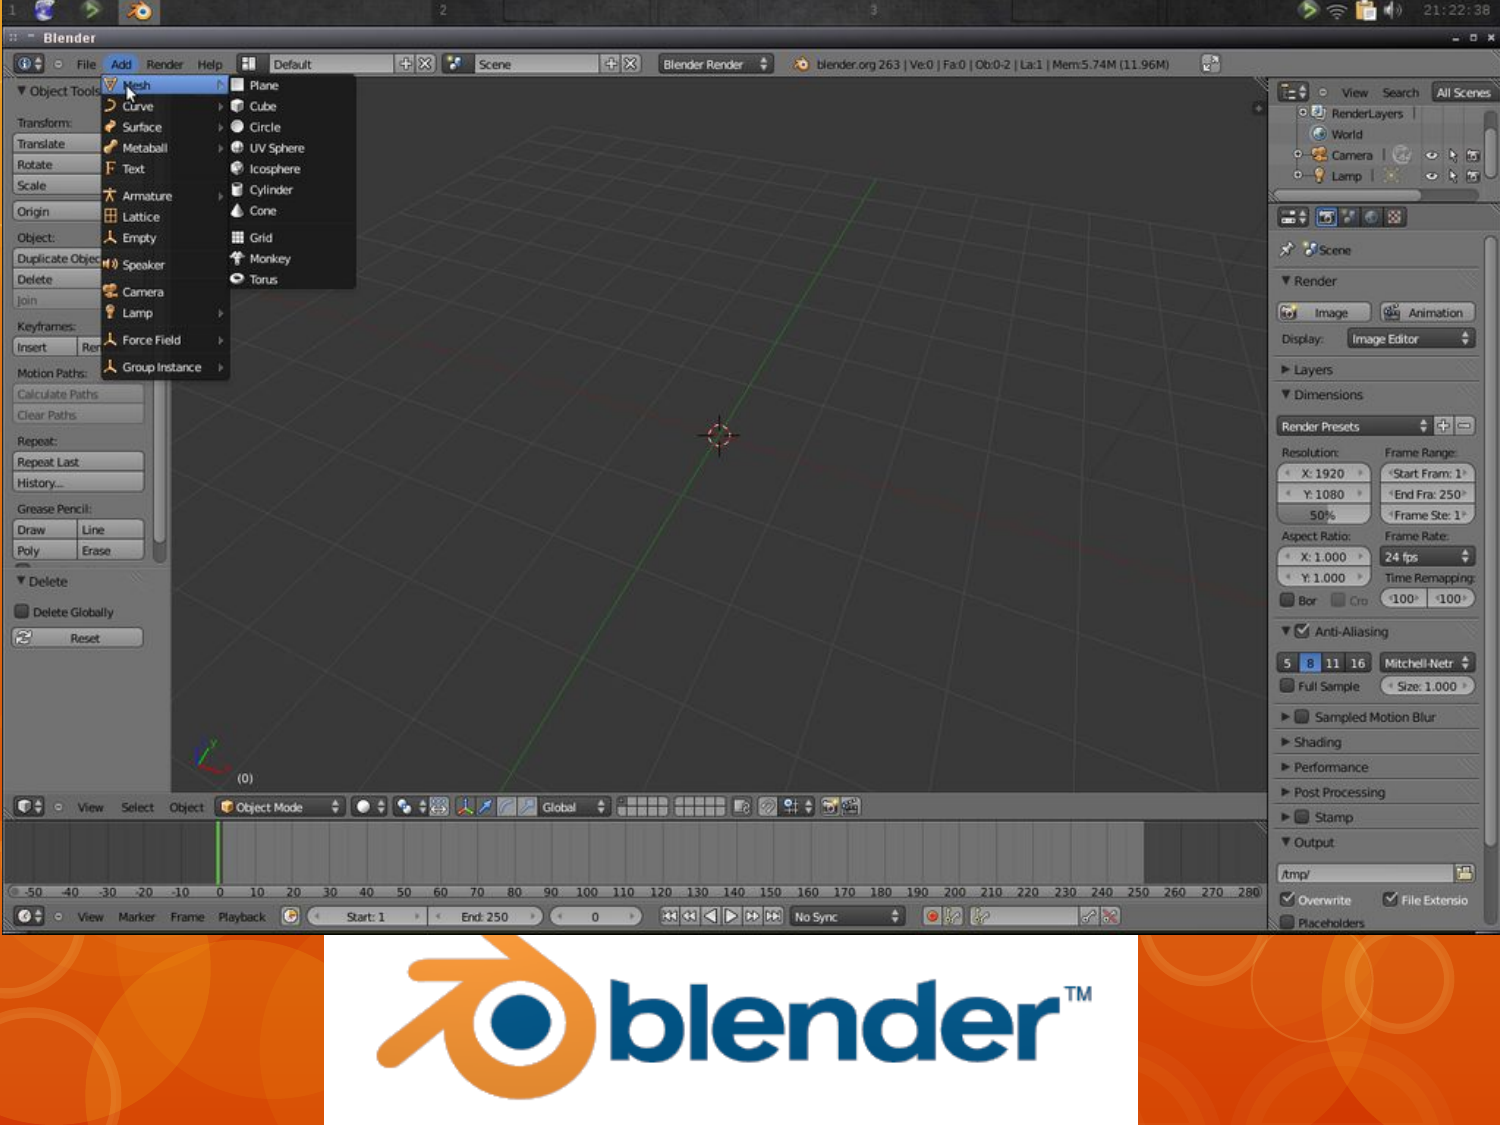

# Blender for Dummies
Adding a Mesh
To add a mesh, go to the "Add" menu, from there you will find many sub menus, the top one being "Mesh"